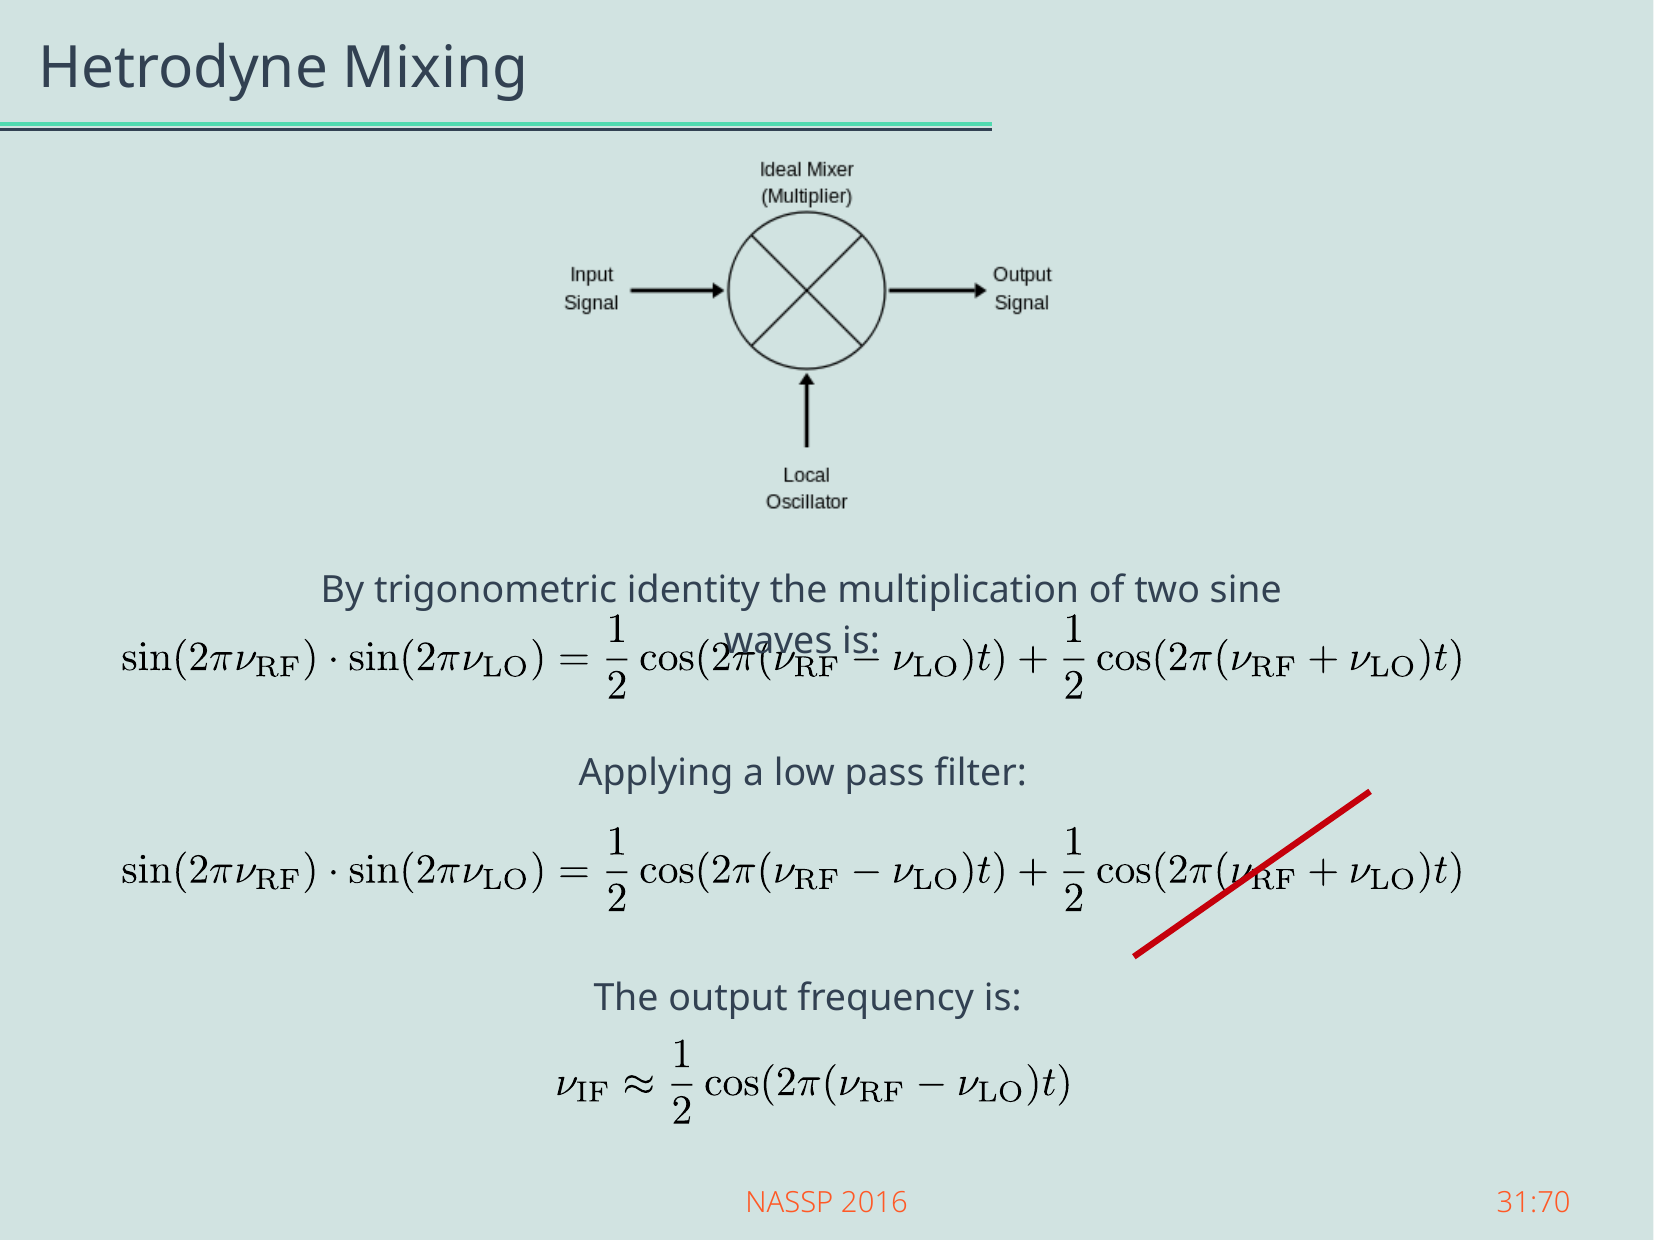

Hetrodyne Mixing
By trigonometric identity the multiplication of two sine waves is:
Applying a low pass filter:
The output frequency is:
NASSP 2016
31